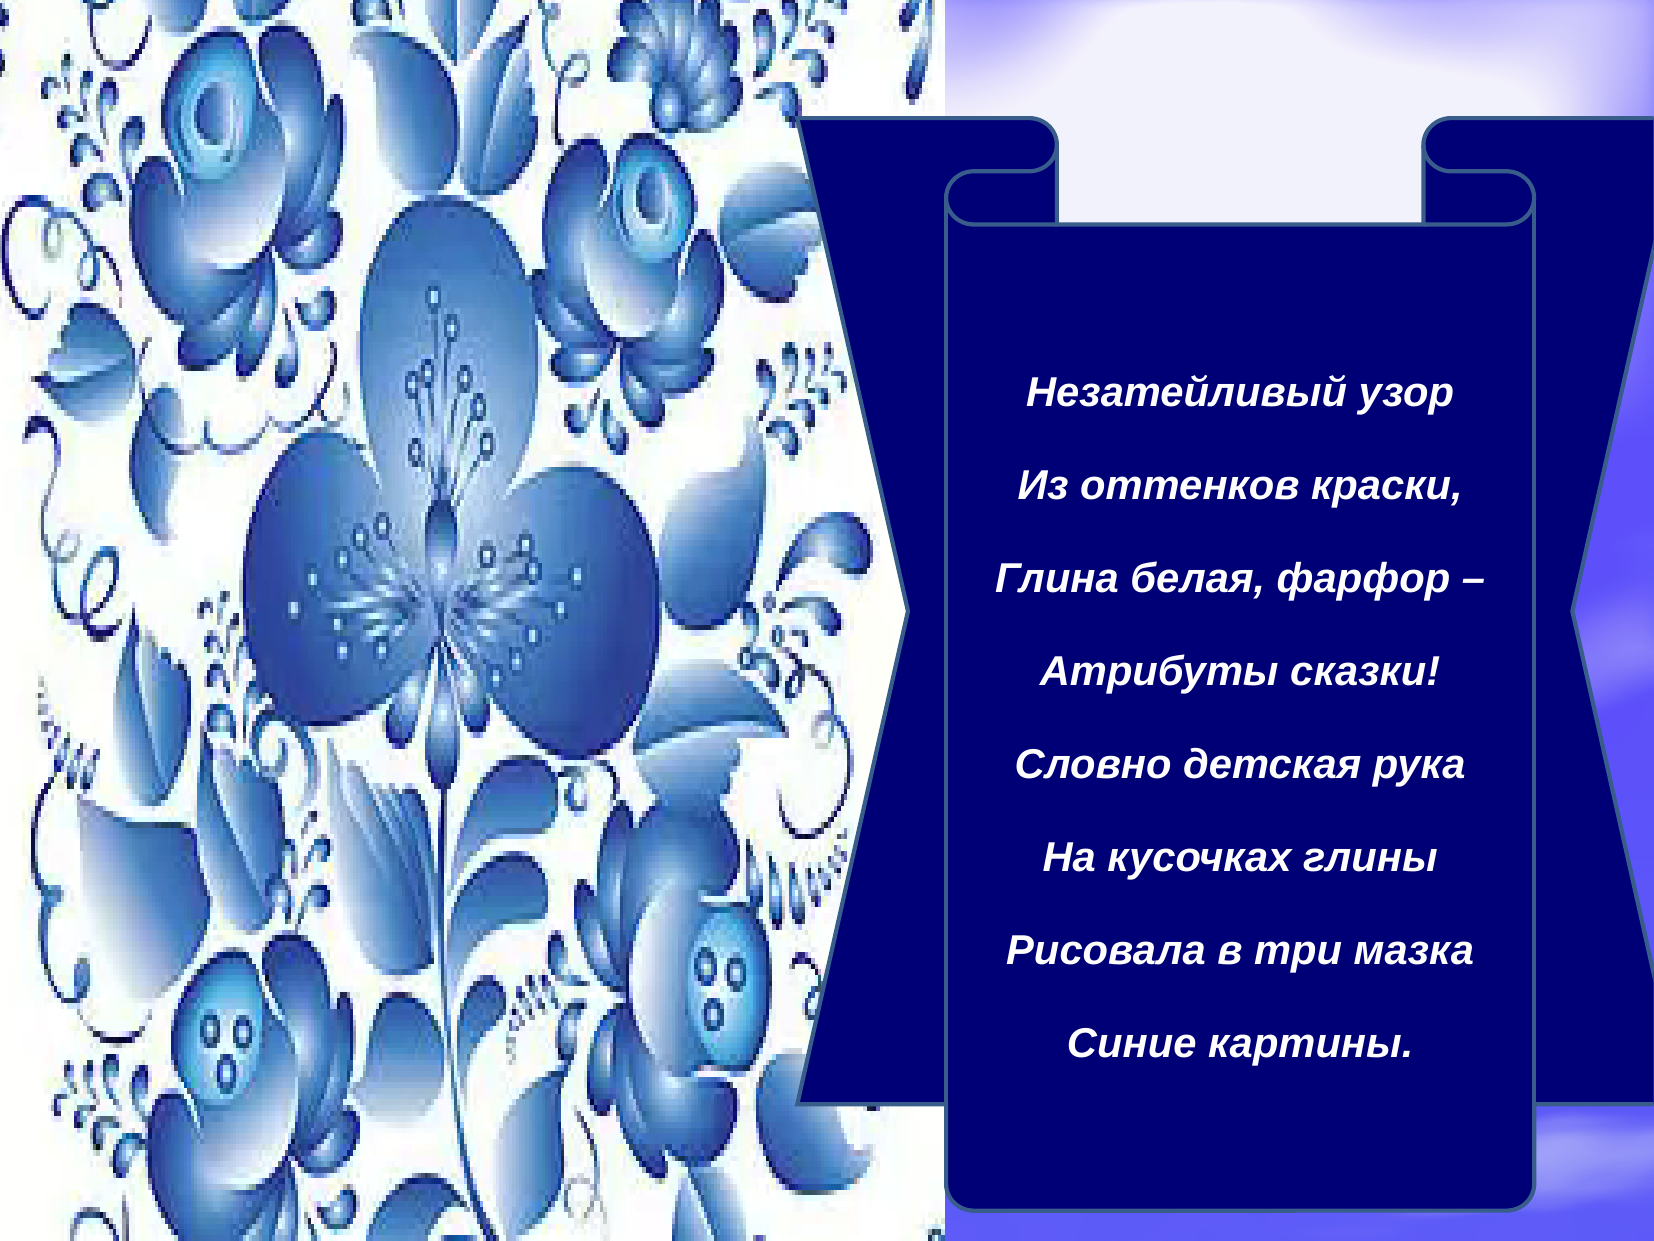

Незатейливый узор
Из оттенков краски,
Глина белая, фарфор –
Атрибуты сказки!
Словно детская рука
На кусочках глины
Рисовала в три мазка
Синие картины.